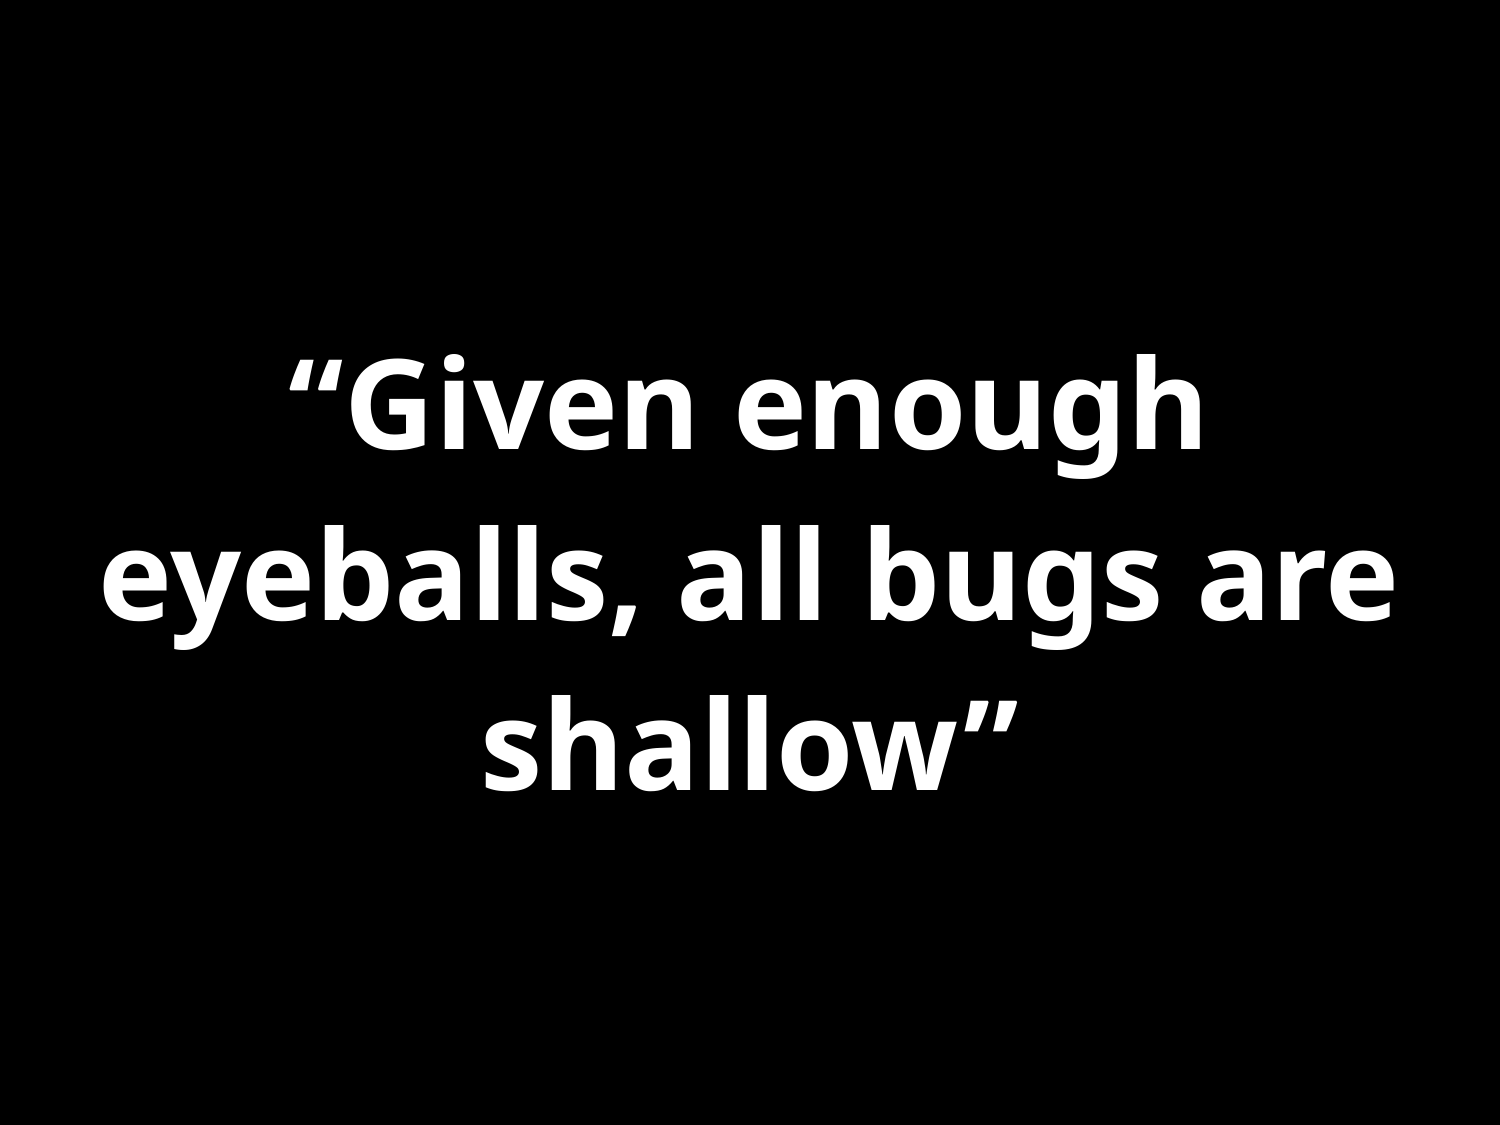

# “Given enough eyeballs, all bugs are shallow”